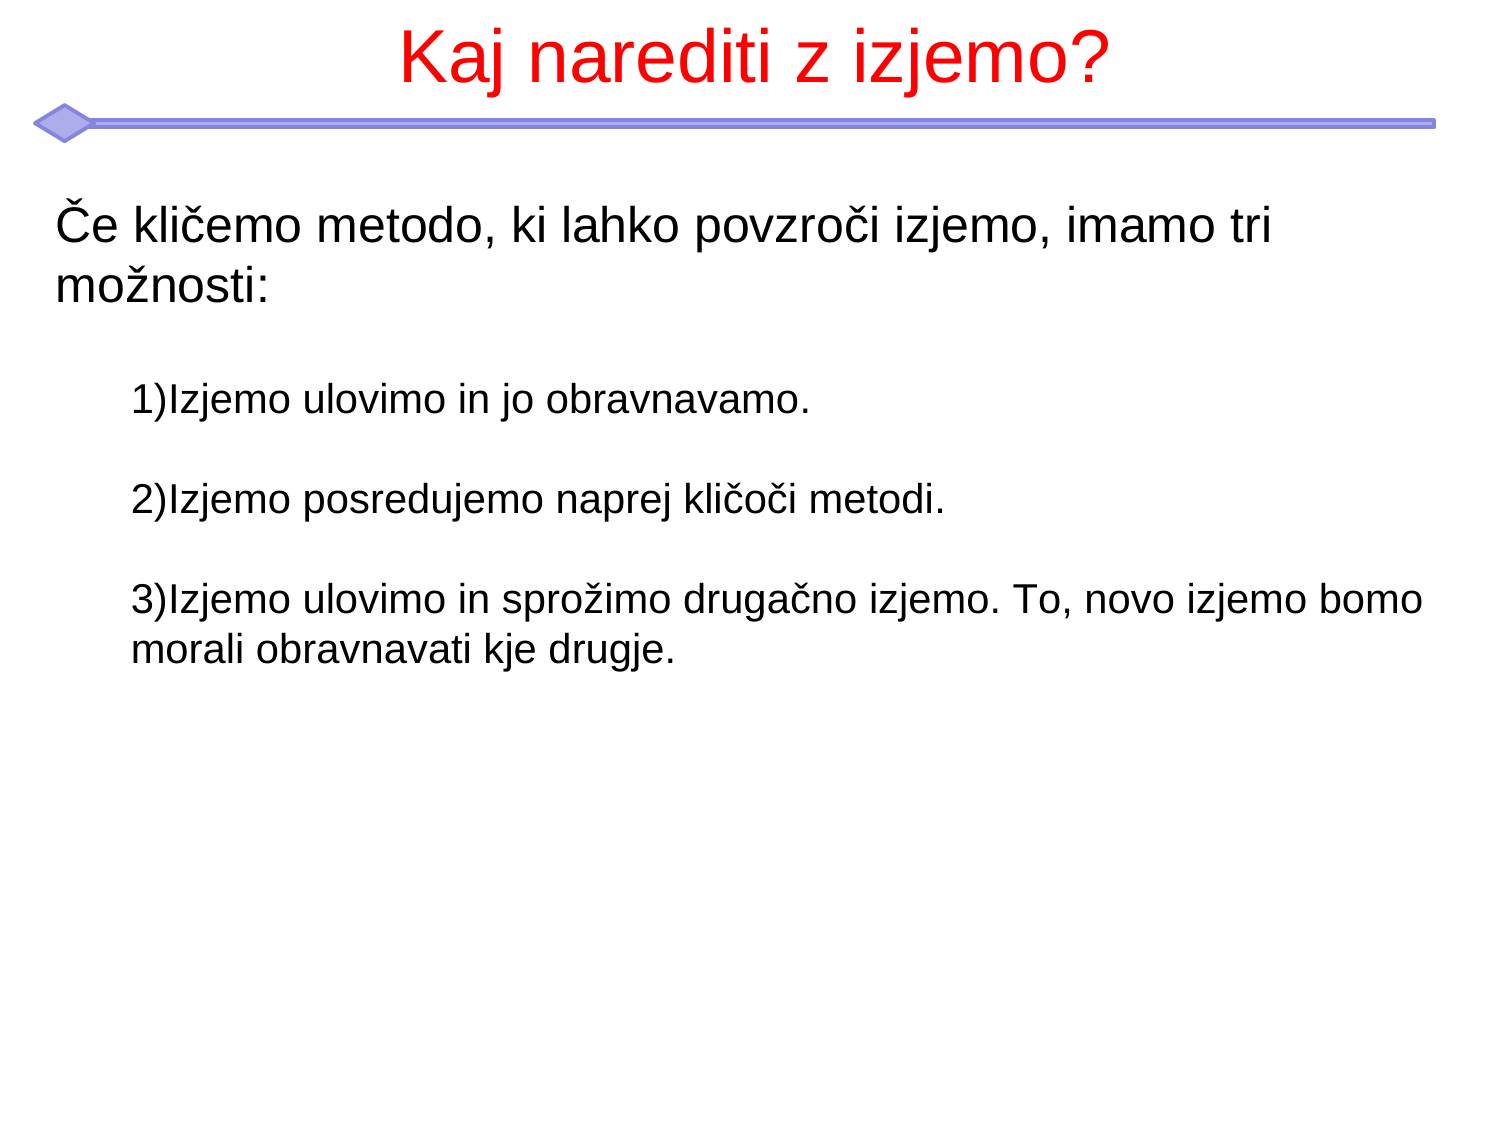

# Kaj narediti z izjemo?
Če kličemo metodo, ki lahko povzroči izjemo, imamo tri možnosti:
Izjemo ulovimo in jo obravnavamo.
Izjemo posredujemo naprej kličoči metodi.
Izjemo ulovimo in sprožimo drugačno izjemo. To, novo izjemo bomo morali obravnavati kje drugje.